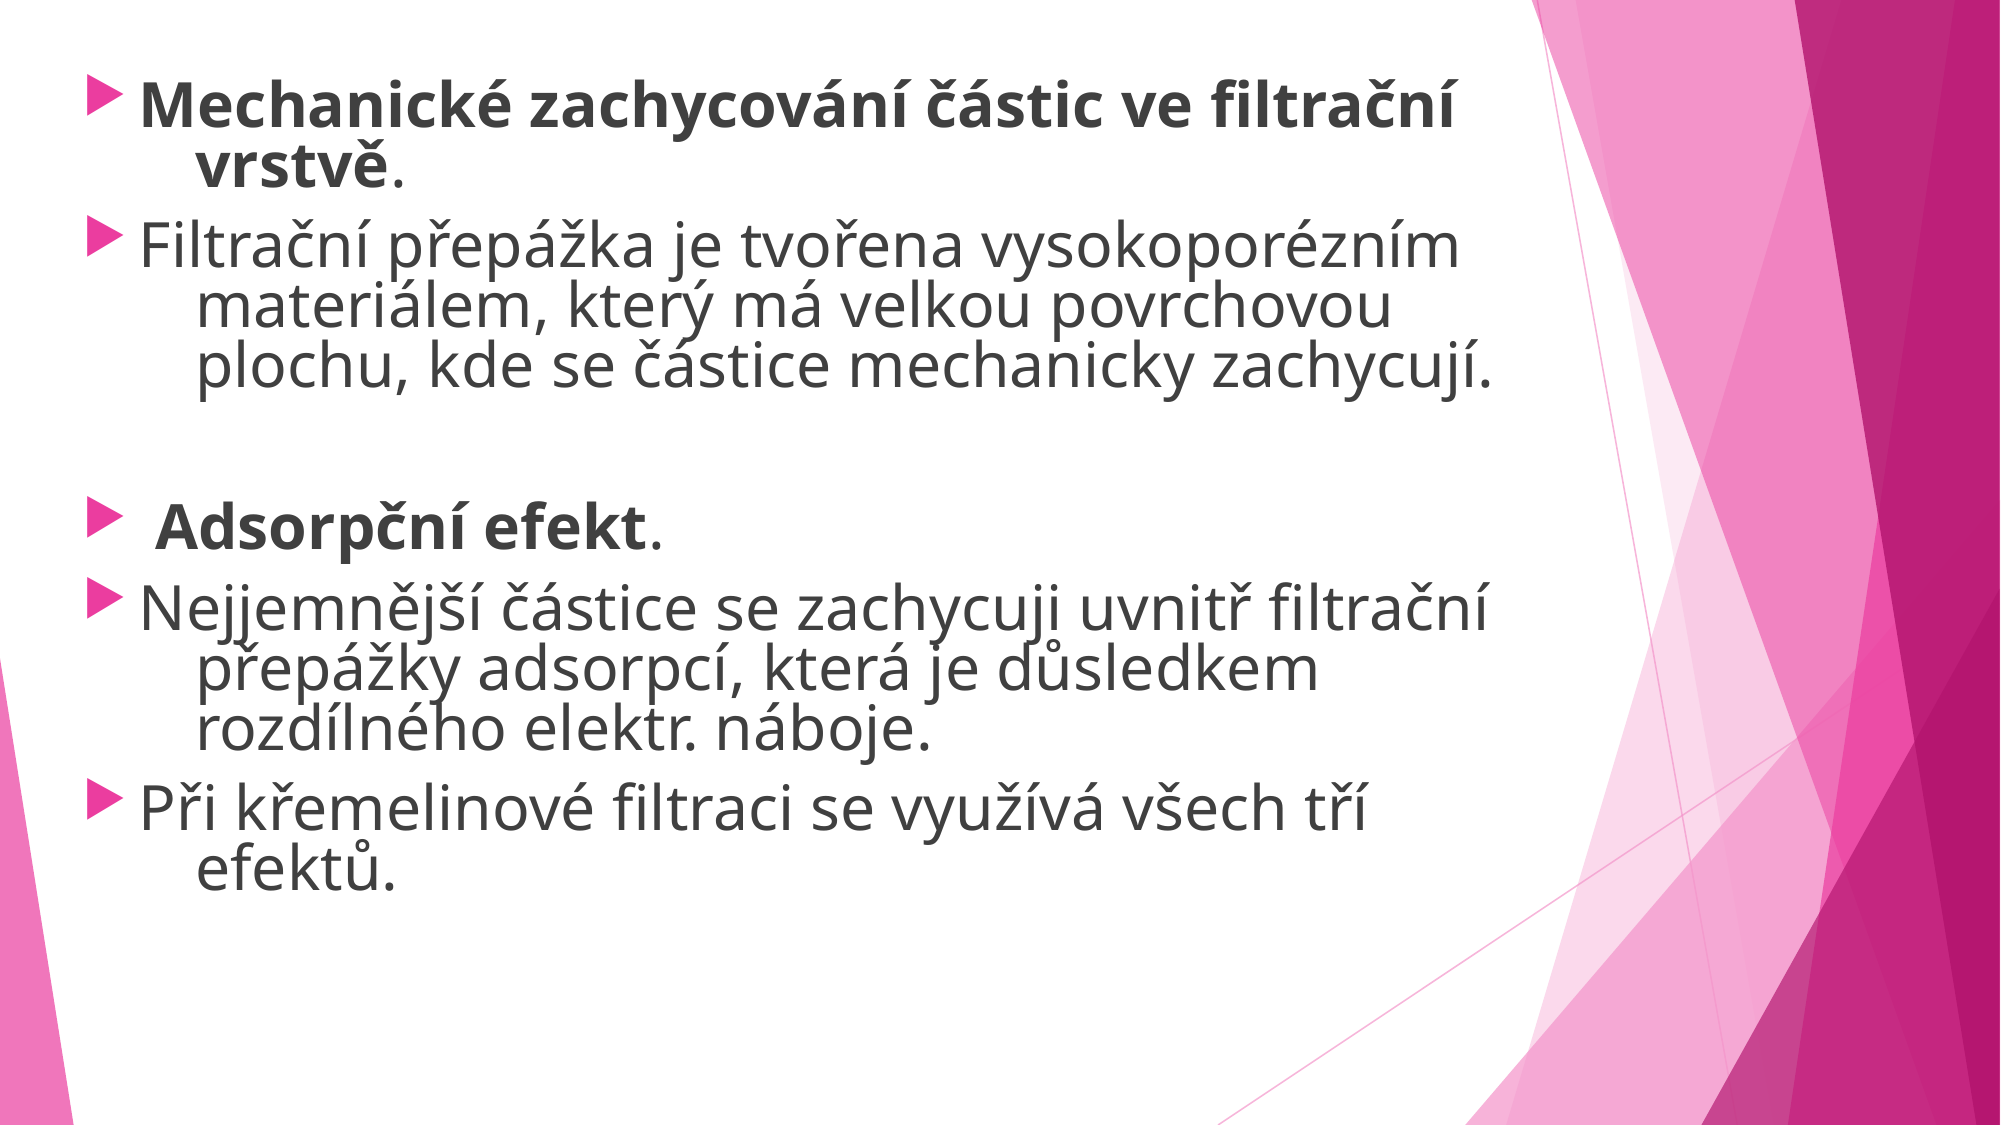

Mechanické zachycování částic ve filtrační vrstvě.
Filtrační přepážka je tvořena vysokoporézním materiálem, který má velkou povrchovou plochu, kde se částice mechanicky zachycují.
 Adsorpční efekt.
Nejjemnější částice se zachycuji uvnitř filtrační přepážky adsorpcí, která je důsledkem rozdílného elektr. náboje.
Při křemelinové filtraci se využívá všech tří efektů.
#